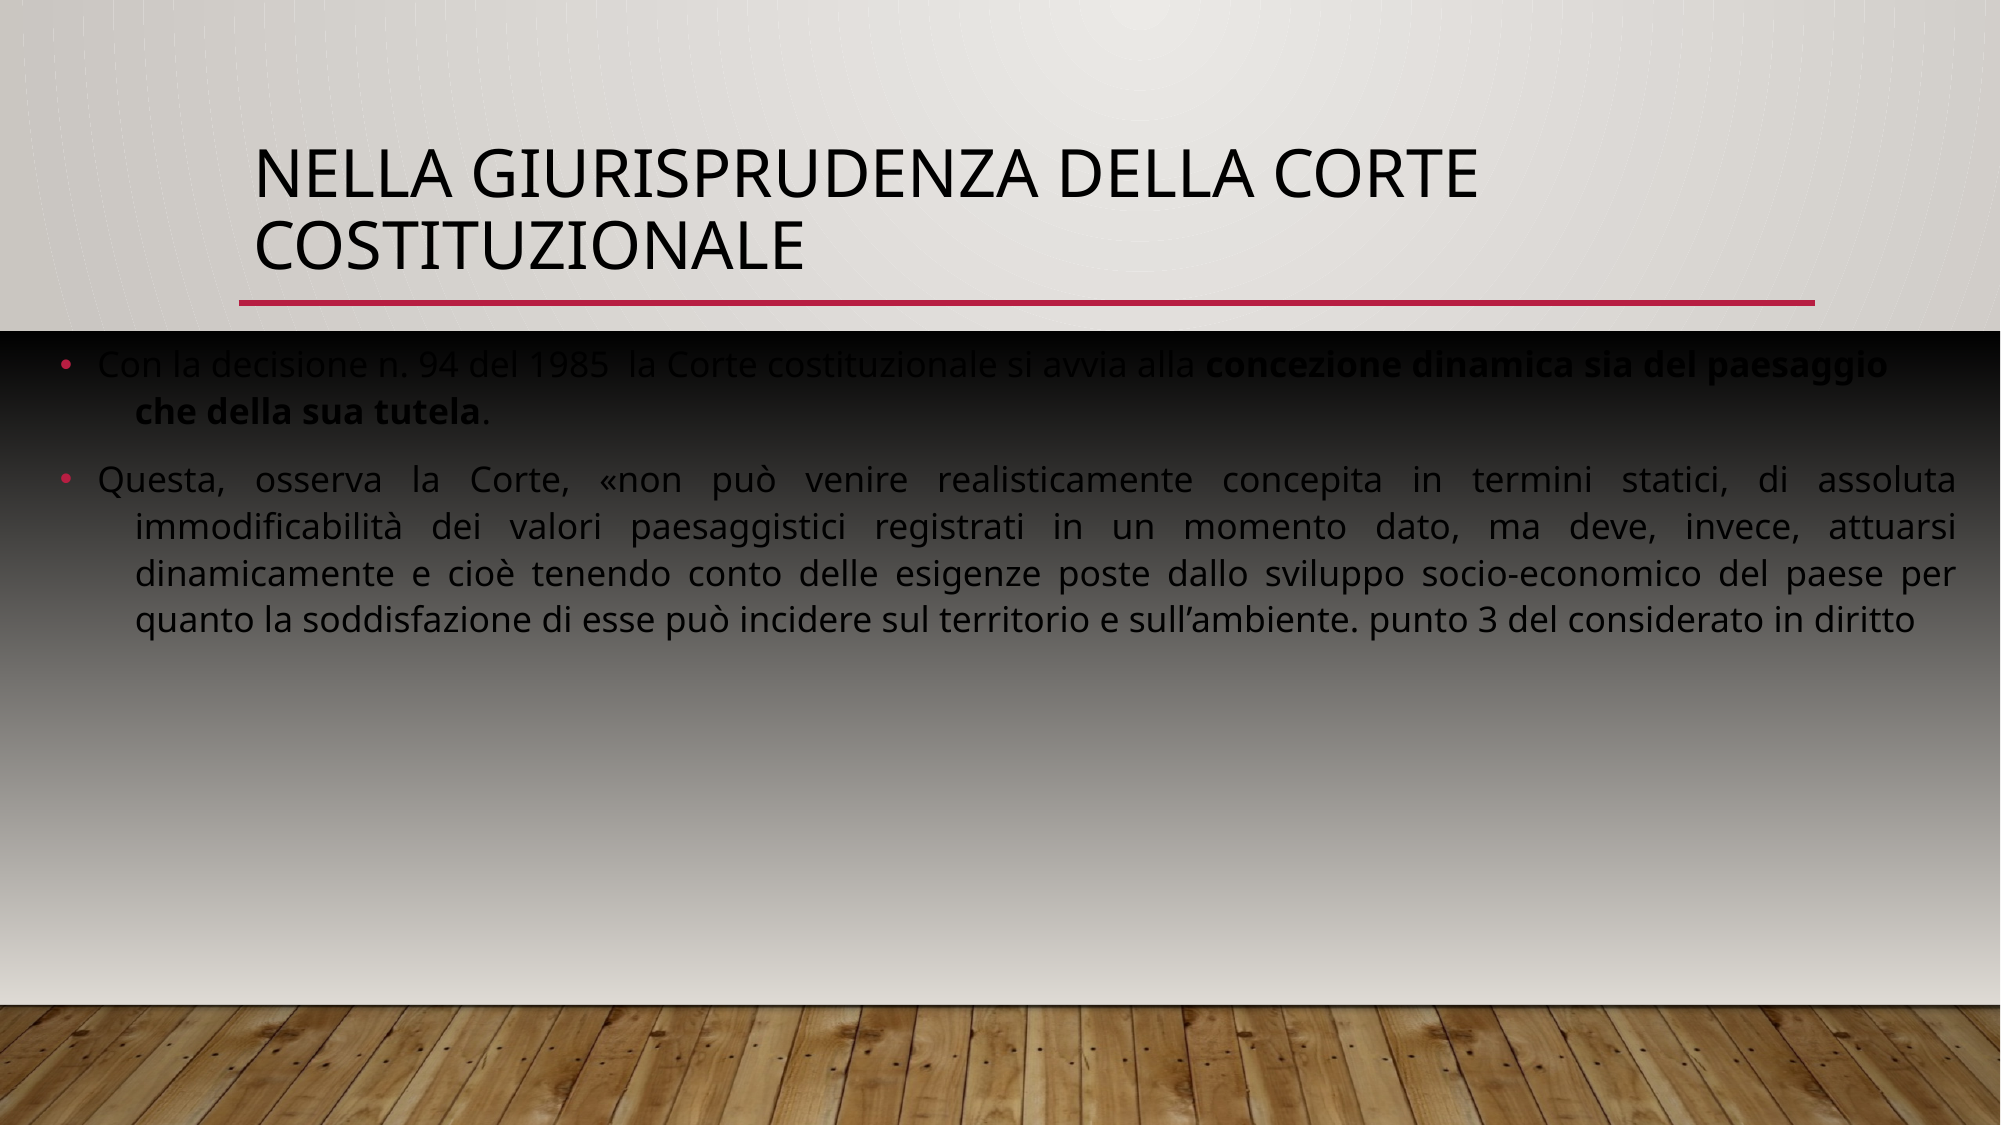

# Nella giurisprudenza della Corte Costituzionale
Con la decisione n. 94 del 1985 la Corte costituzionale si avvia alla concezione dinamica sia del paesaggio che della sua tutela.
Questa, osserva la Corte, «non può venire realisticamente concepita in termini statici, di assoluta immodificabilità dei valori paesaggistici registrati in un momento dato, ma deve, invece, attuarsi dinamicamente e cioè tenendo conto delle esigenze poste dallo sviluppo socio-economico del paese per quanto la soddisfazione di esse può incidere sul territorio e sull’ambiente. punto 3 del considerato in diritto